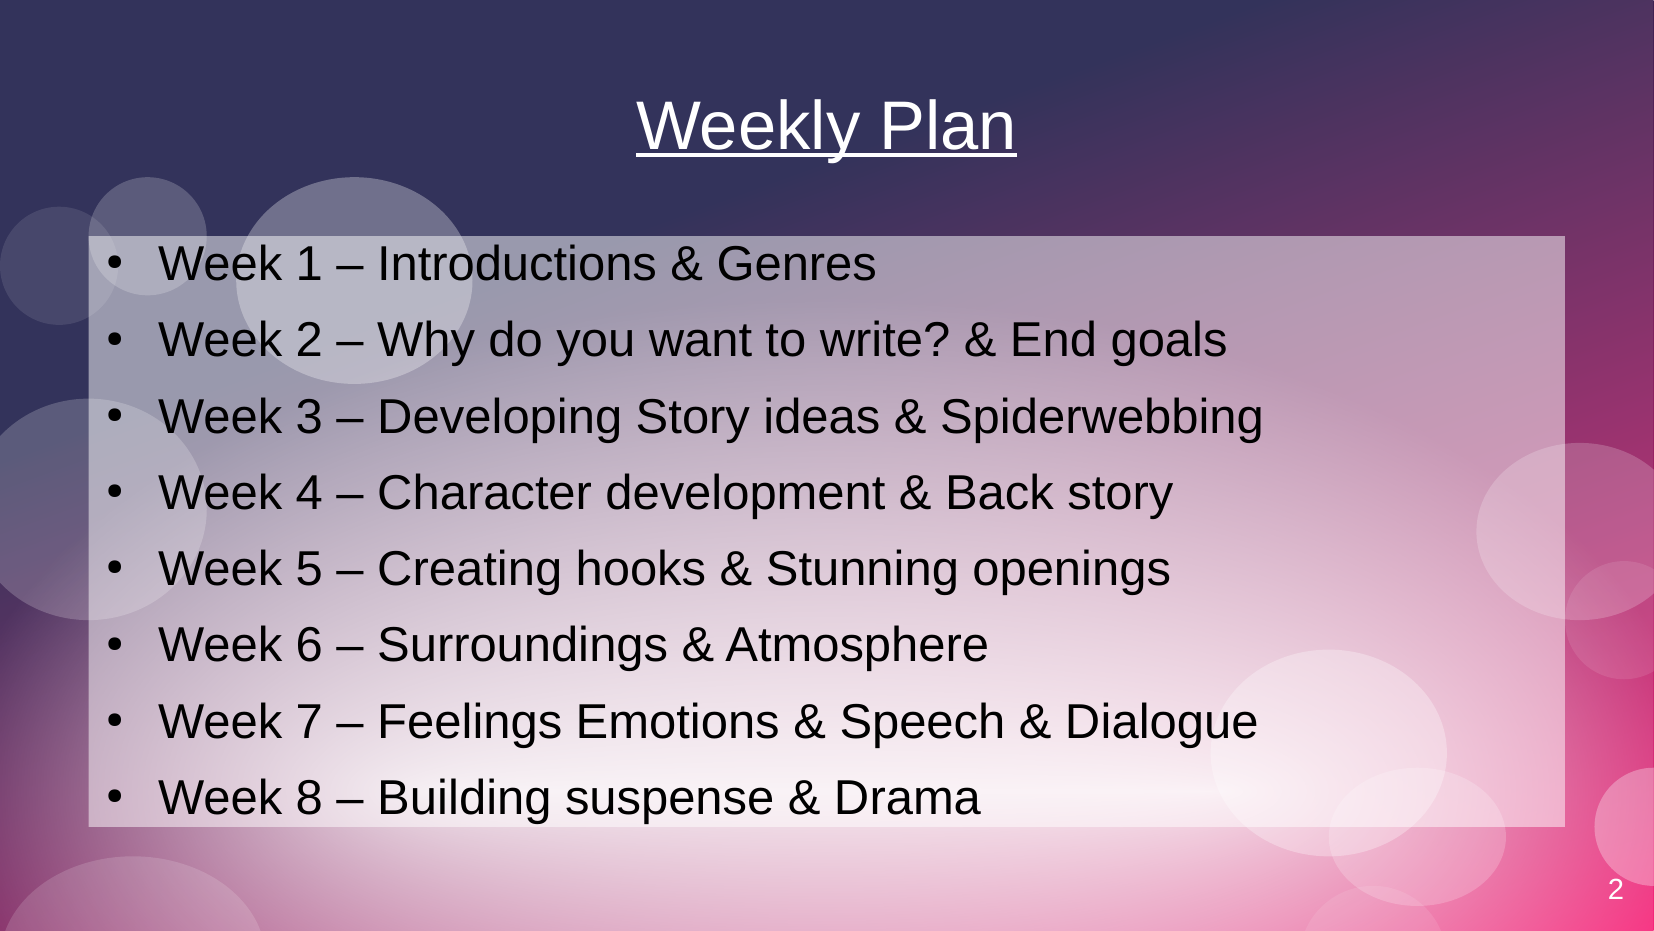

# Weekly Plan
Week 1 – Introductions & Genres
Week 2 – Why do you want to write? & End goals
Week 3 – Developing Story ideas & Spiderwebbing
Week 4 – Character development & Back story
Week 5 – Creating hooks & Stunning openings
Week 6 – Surroundings & Atmosphere
Week 7 – Feelings Emotions & Speech & Dialogue
Week 8 – Building suspense & Drama
2